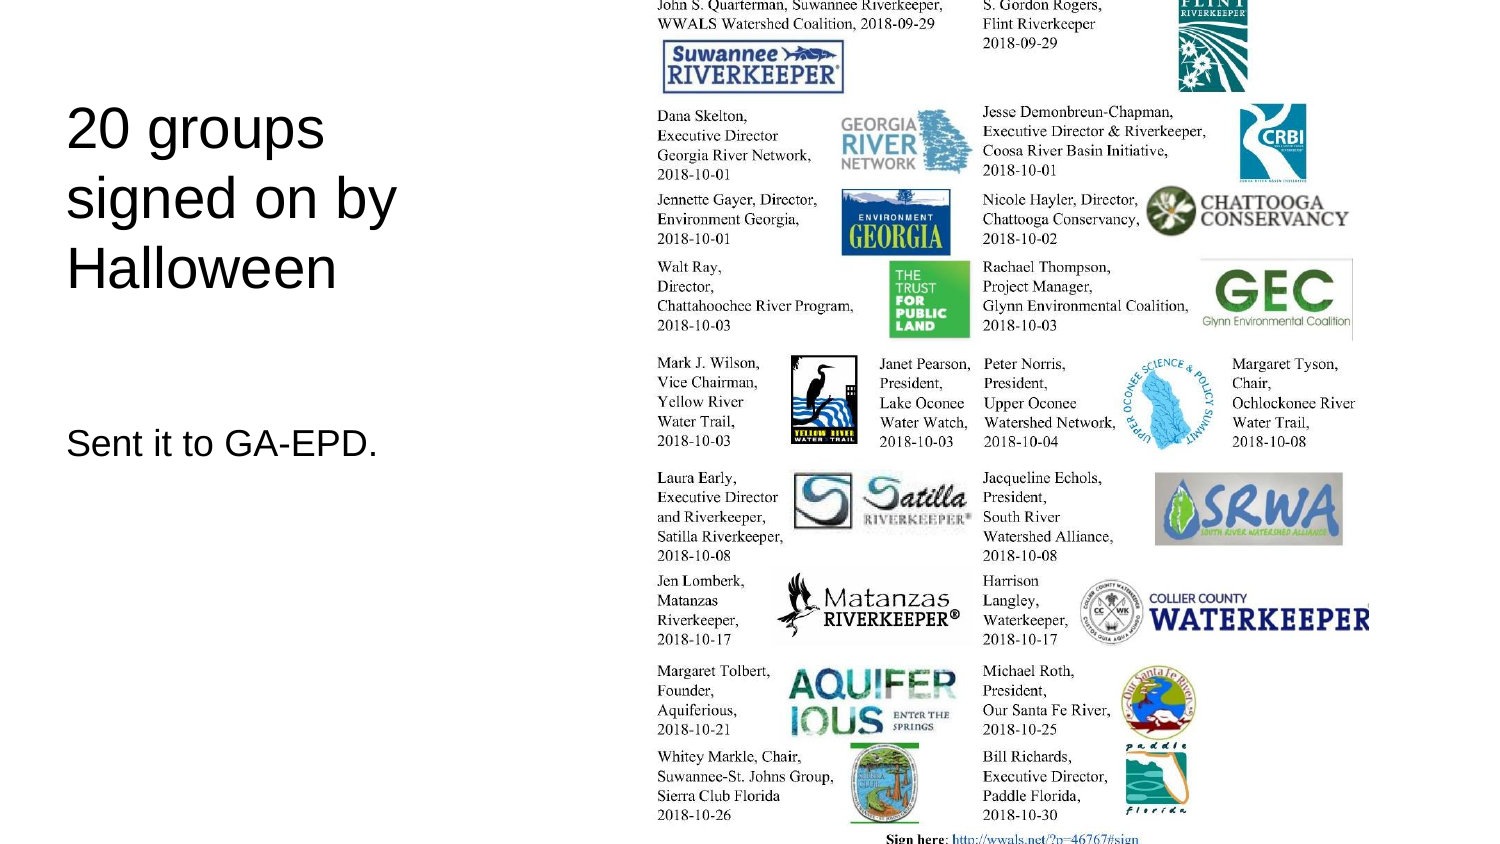

# 20 groups signed on by Halloween
Sent it to GA-EPD.